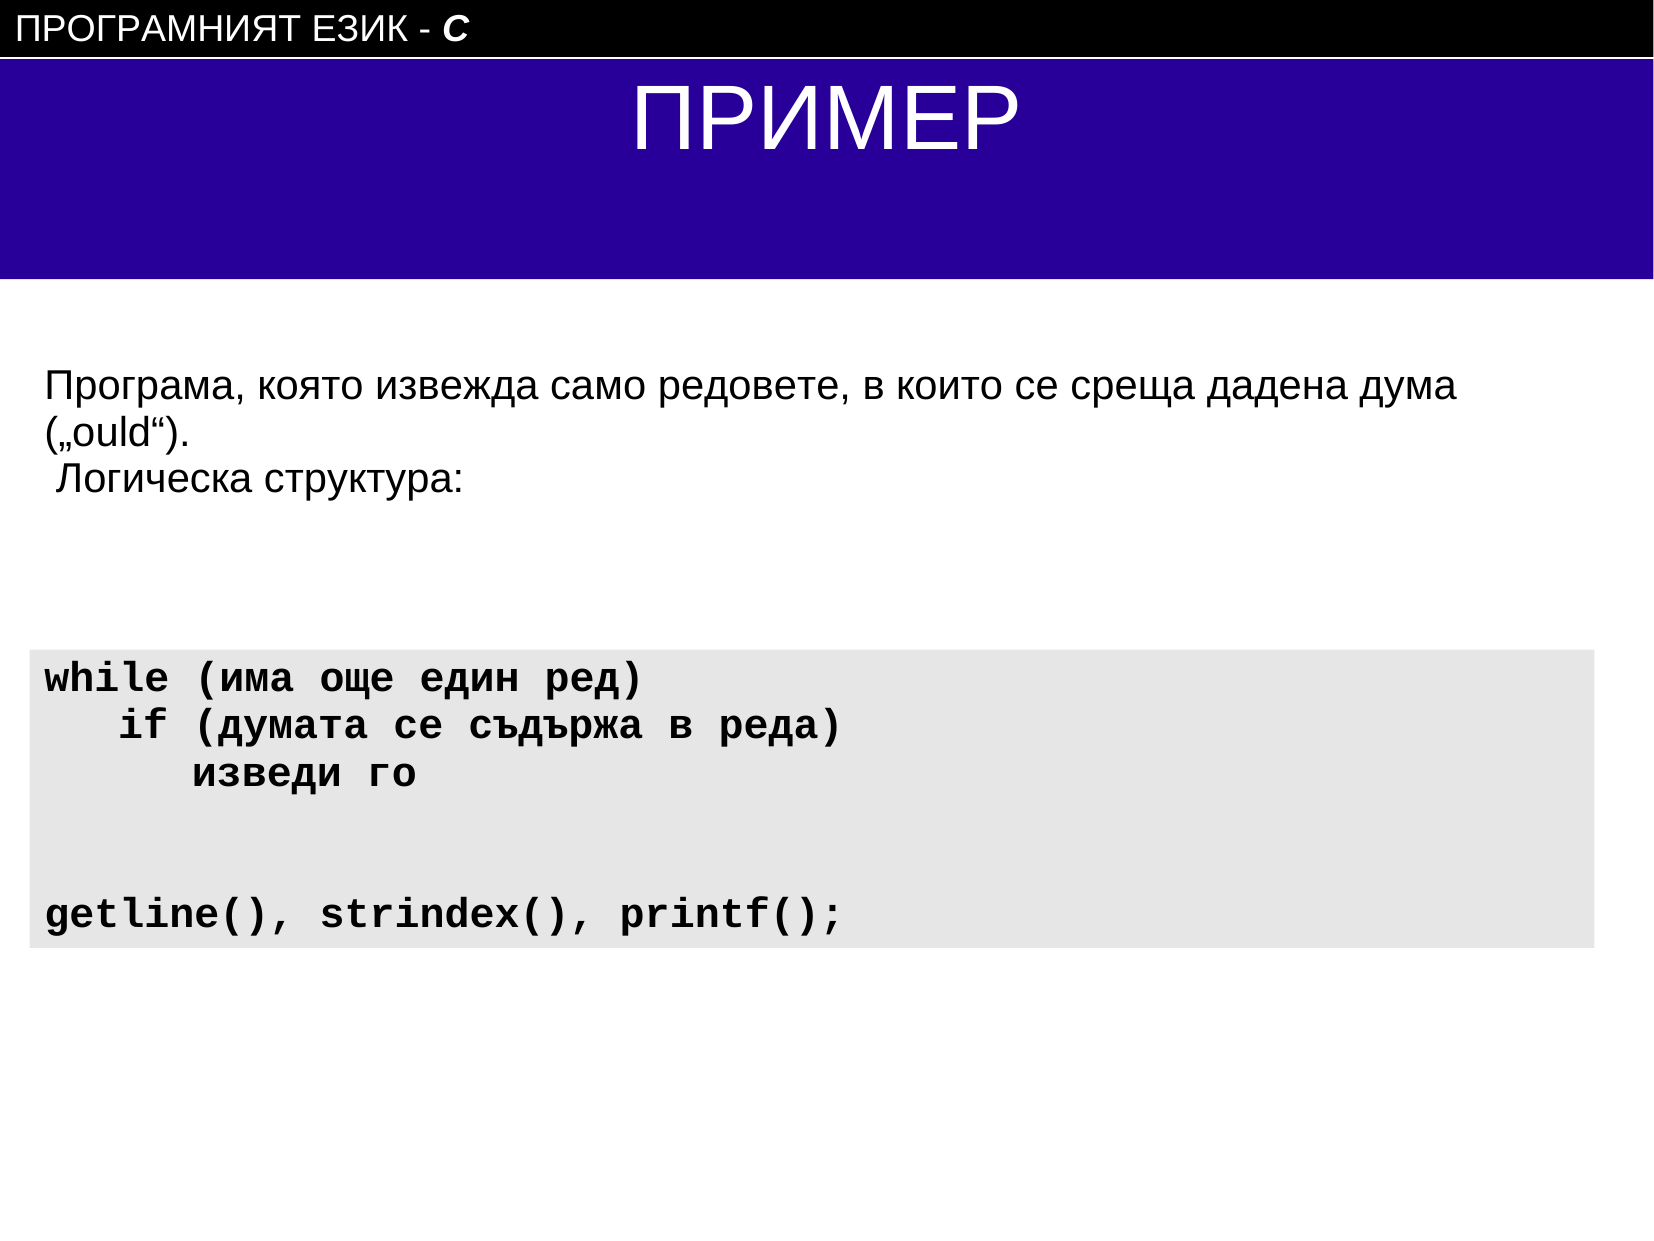

ПРОГРАМНИЯT ЕЗИК - С
								 ПРИМЕР
Програма, която извежда само редовете, в които се среща дадена дума („ould“).
 Логическа структура:
while (има още един ред)
	if (думата се съдържа в реда)
		изведи го
getline(), strindex(), printf();